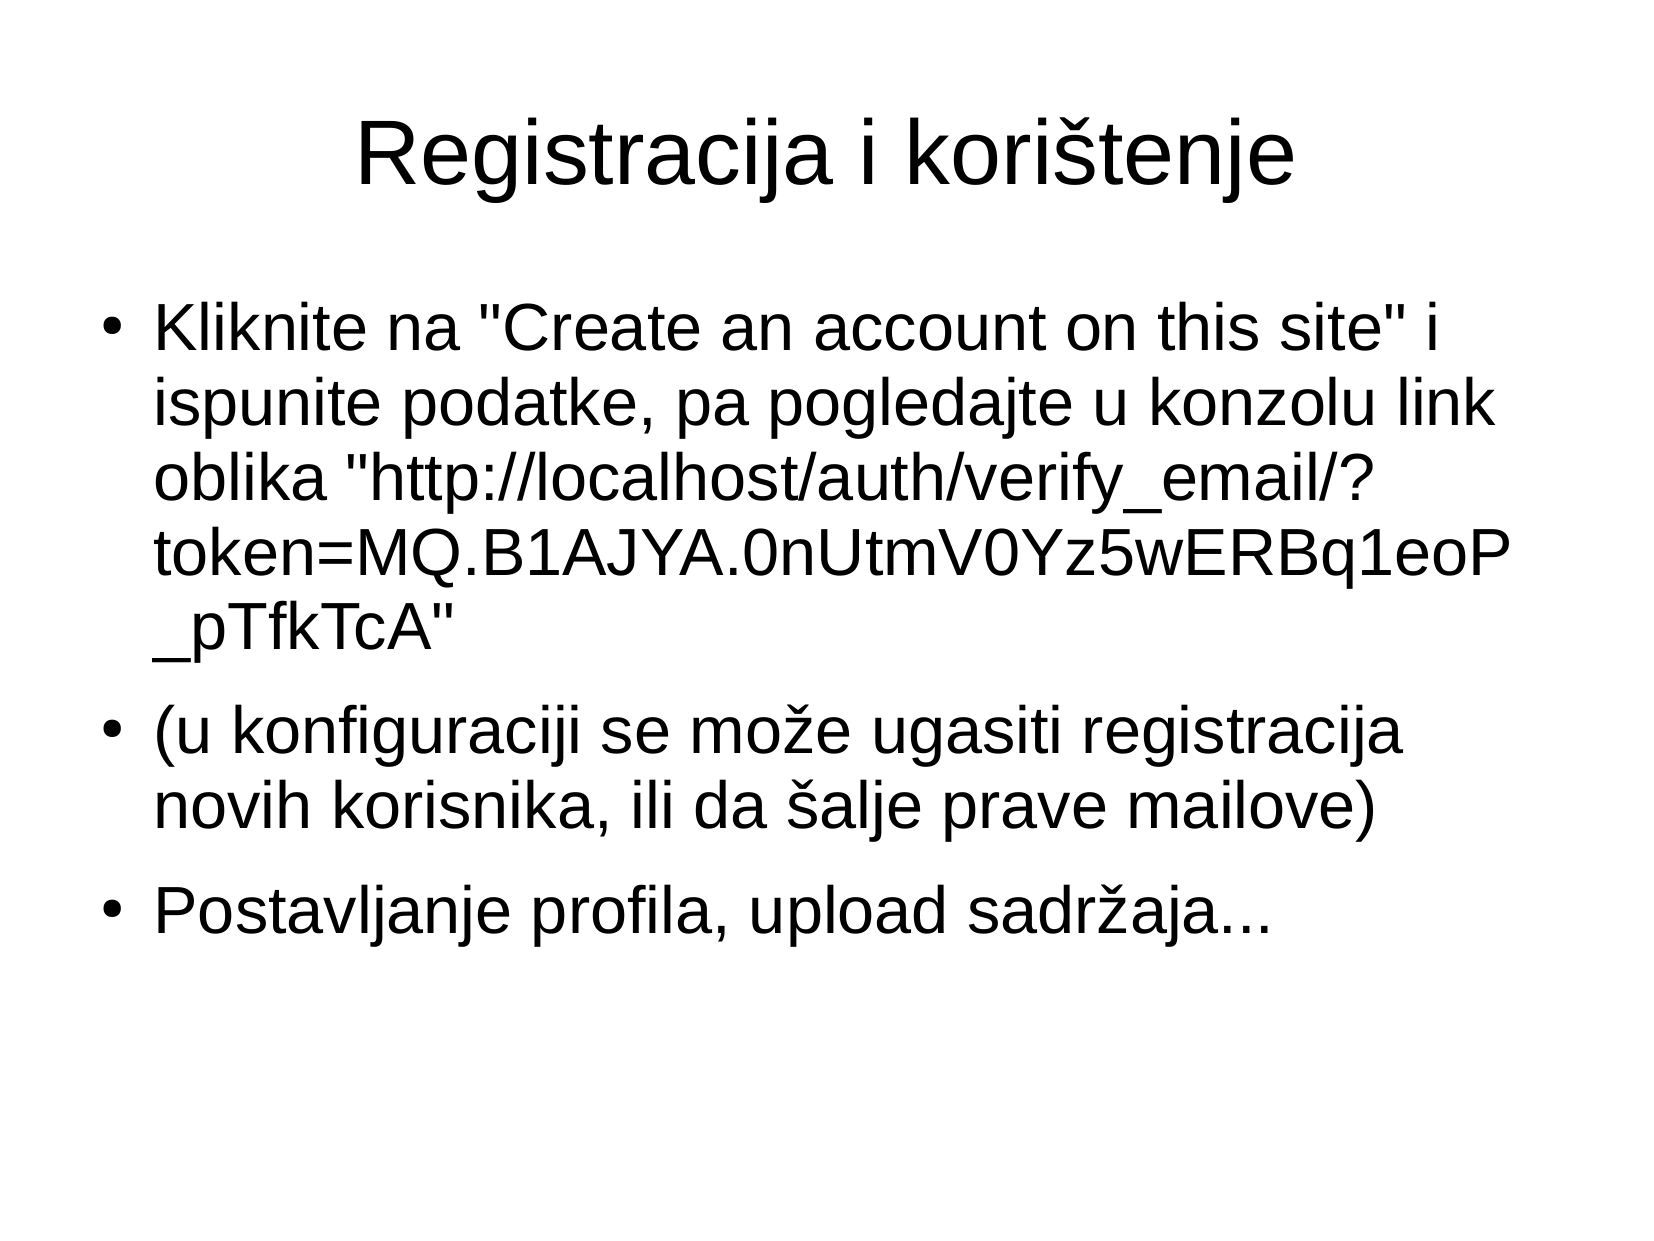

# Registracija i korištenje
Kliknite na "Create an account on this site" i ispunite podatke, pa pogledajte u konzolu link oblika "http://localhost/auth/verify_email/?token=MQ.B1AJYA.0nUtmV0Yz5wERBq1eoP_pTfkTcA"
(u konfiguraciji se može ugasiti registracija novih korisnika, ili da šalje prave mailove)
Postavljanje profila, upload sadržaja...